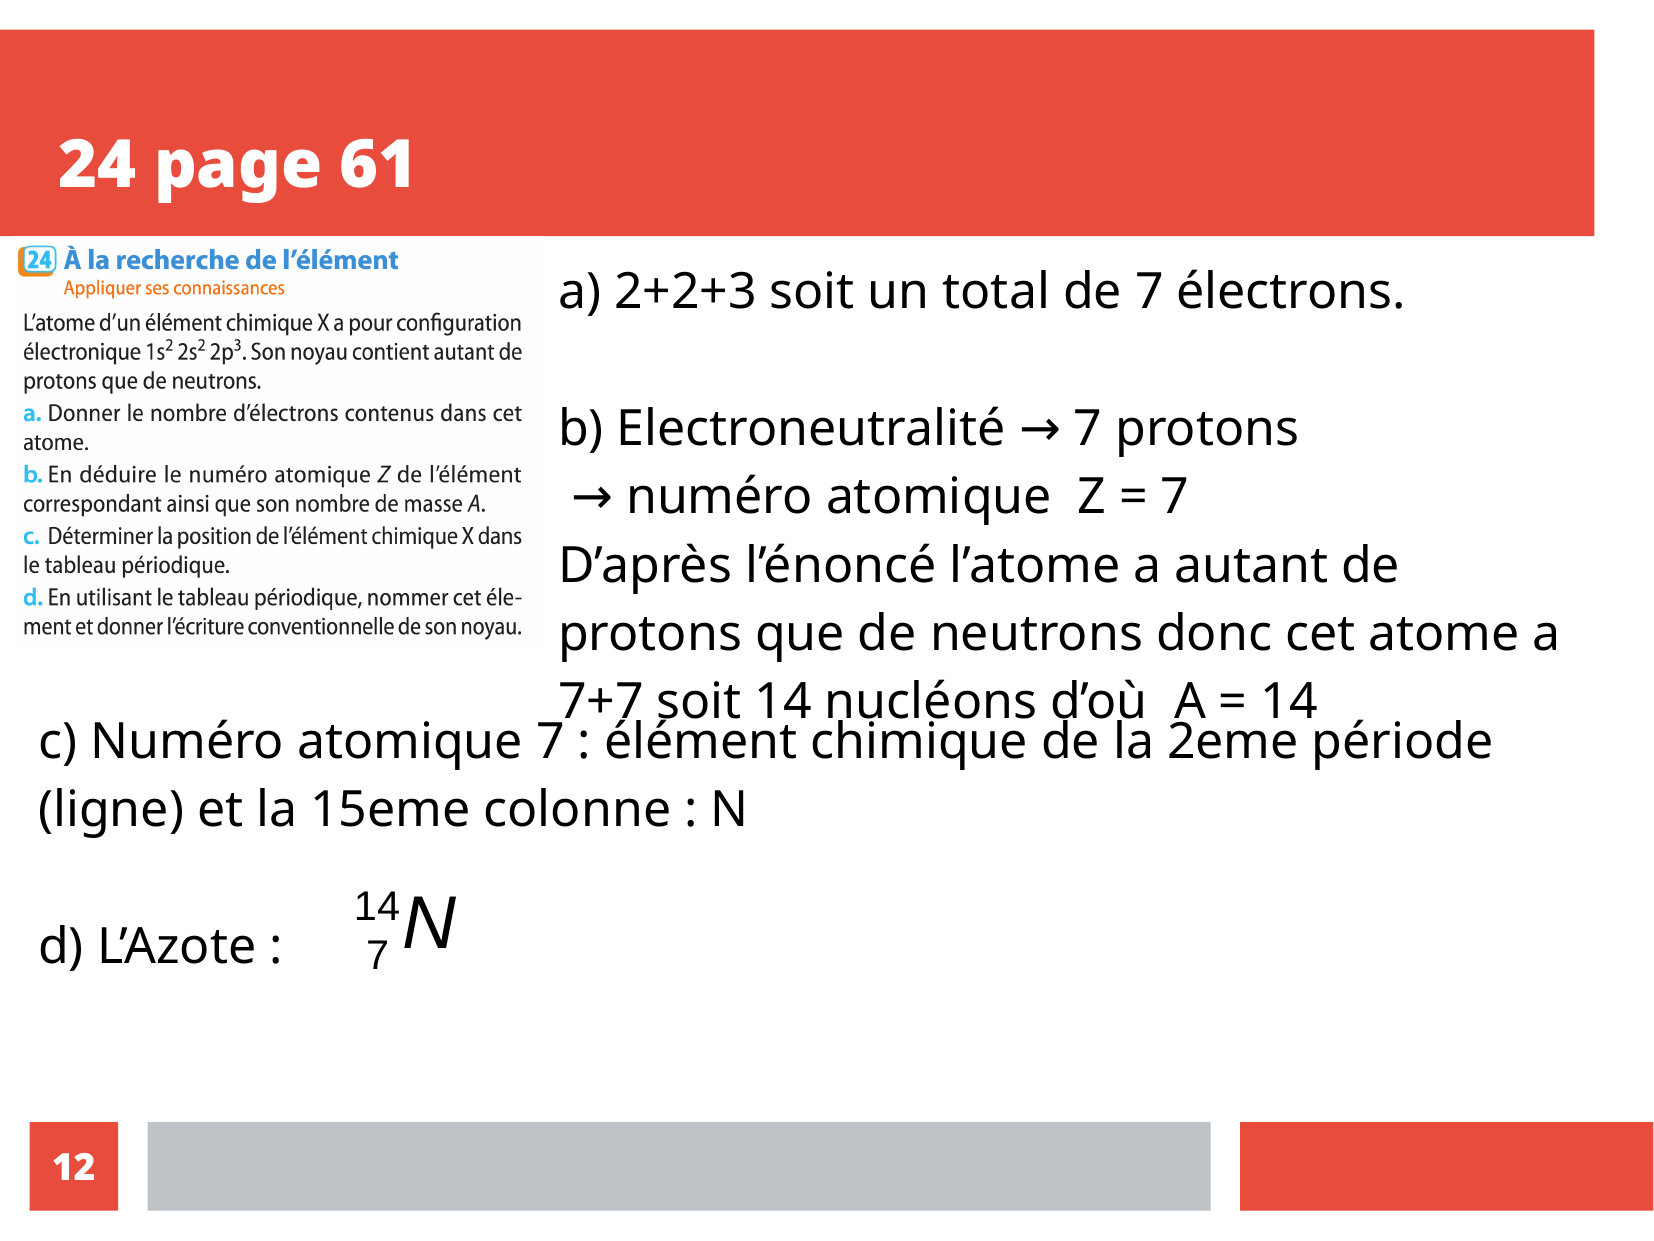

# 24 page 61
a) 2+2+3 soit un total de 7 électrons.
b) Electroneutralité → 7 protons
 → numéro atomique Z = 7
D’après l’énoncé l’atome a autant de protons que de neutrons donc cet atome a 7+7 soit 14 nucléons d’où A = 14
c) Numéro atomique 7 : élément chimique de la 2eme période (ligne) et la 15eme colonne : N
d) L’Azote :
12